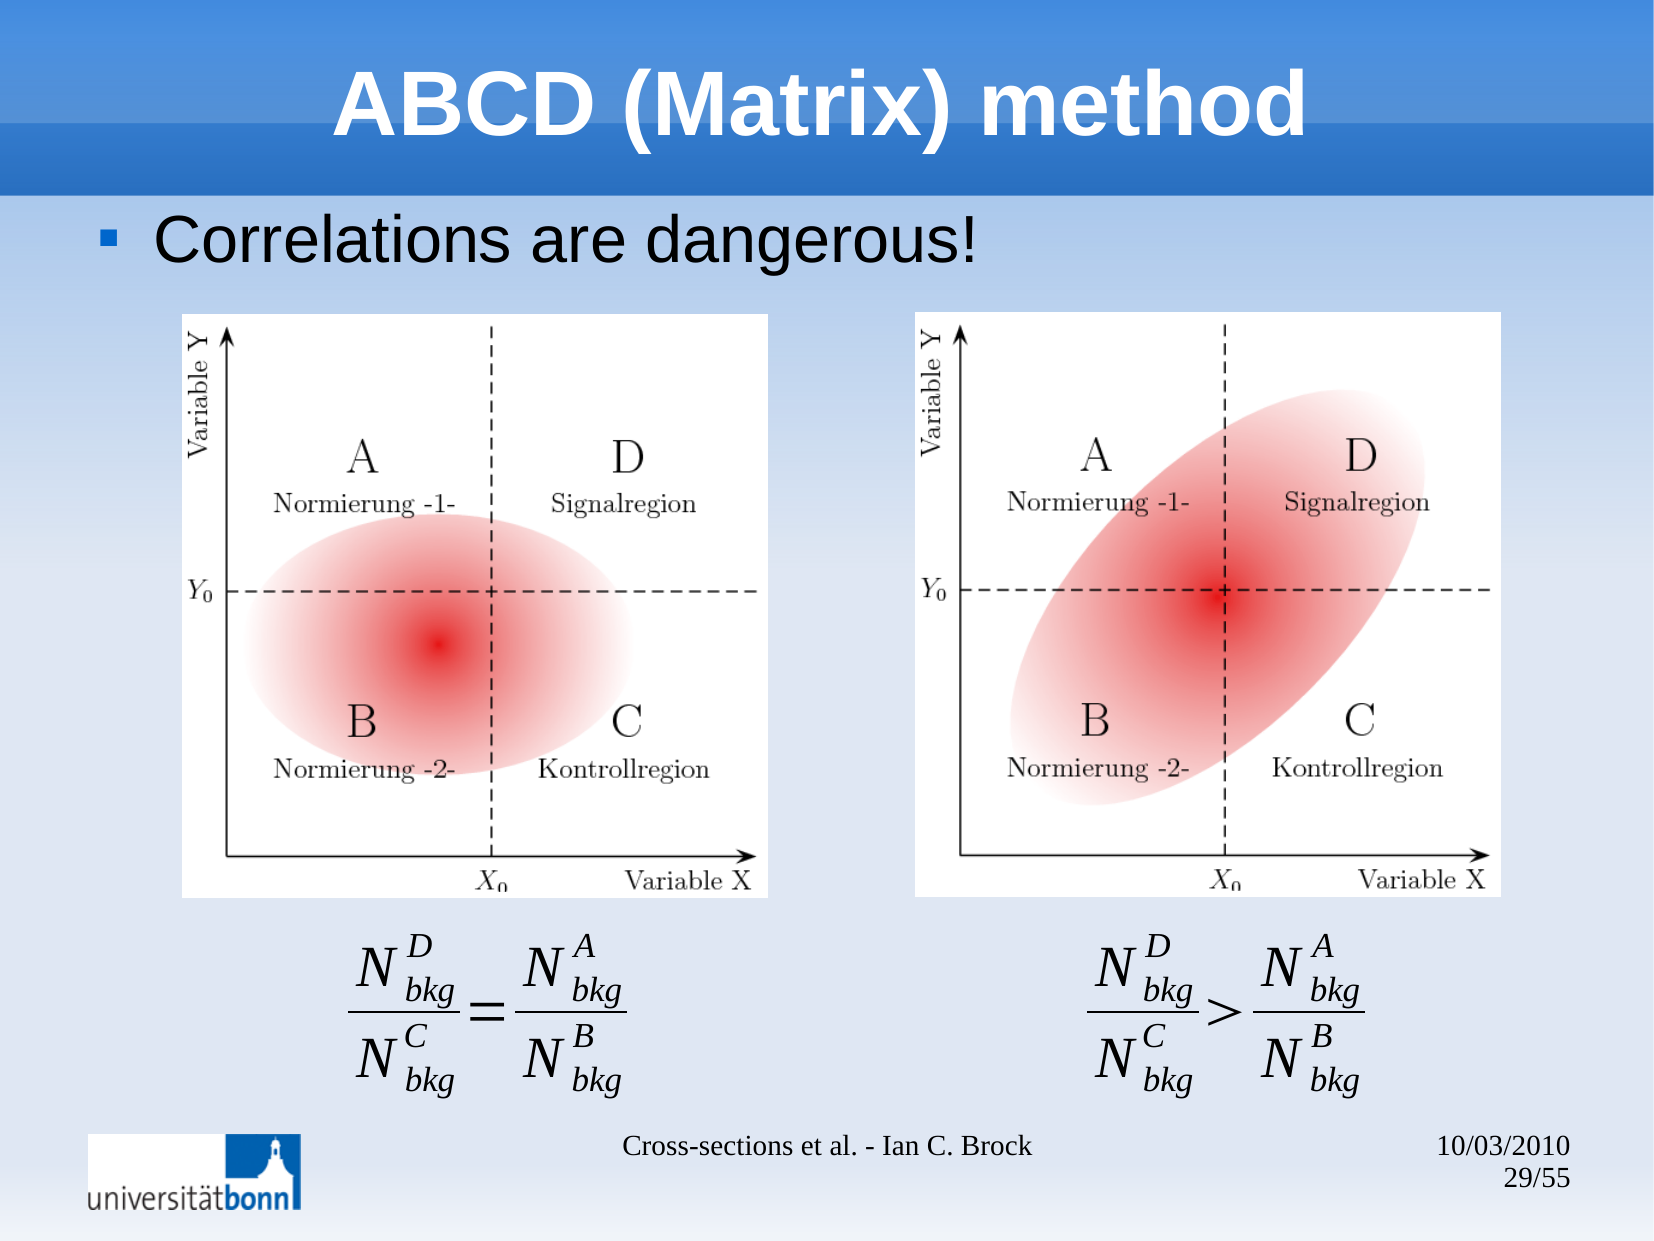

# ABCD (Matrix) method
Correlations are dangerous!
Cross-sections et al. - Ian C. Brock
29